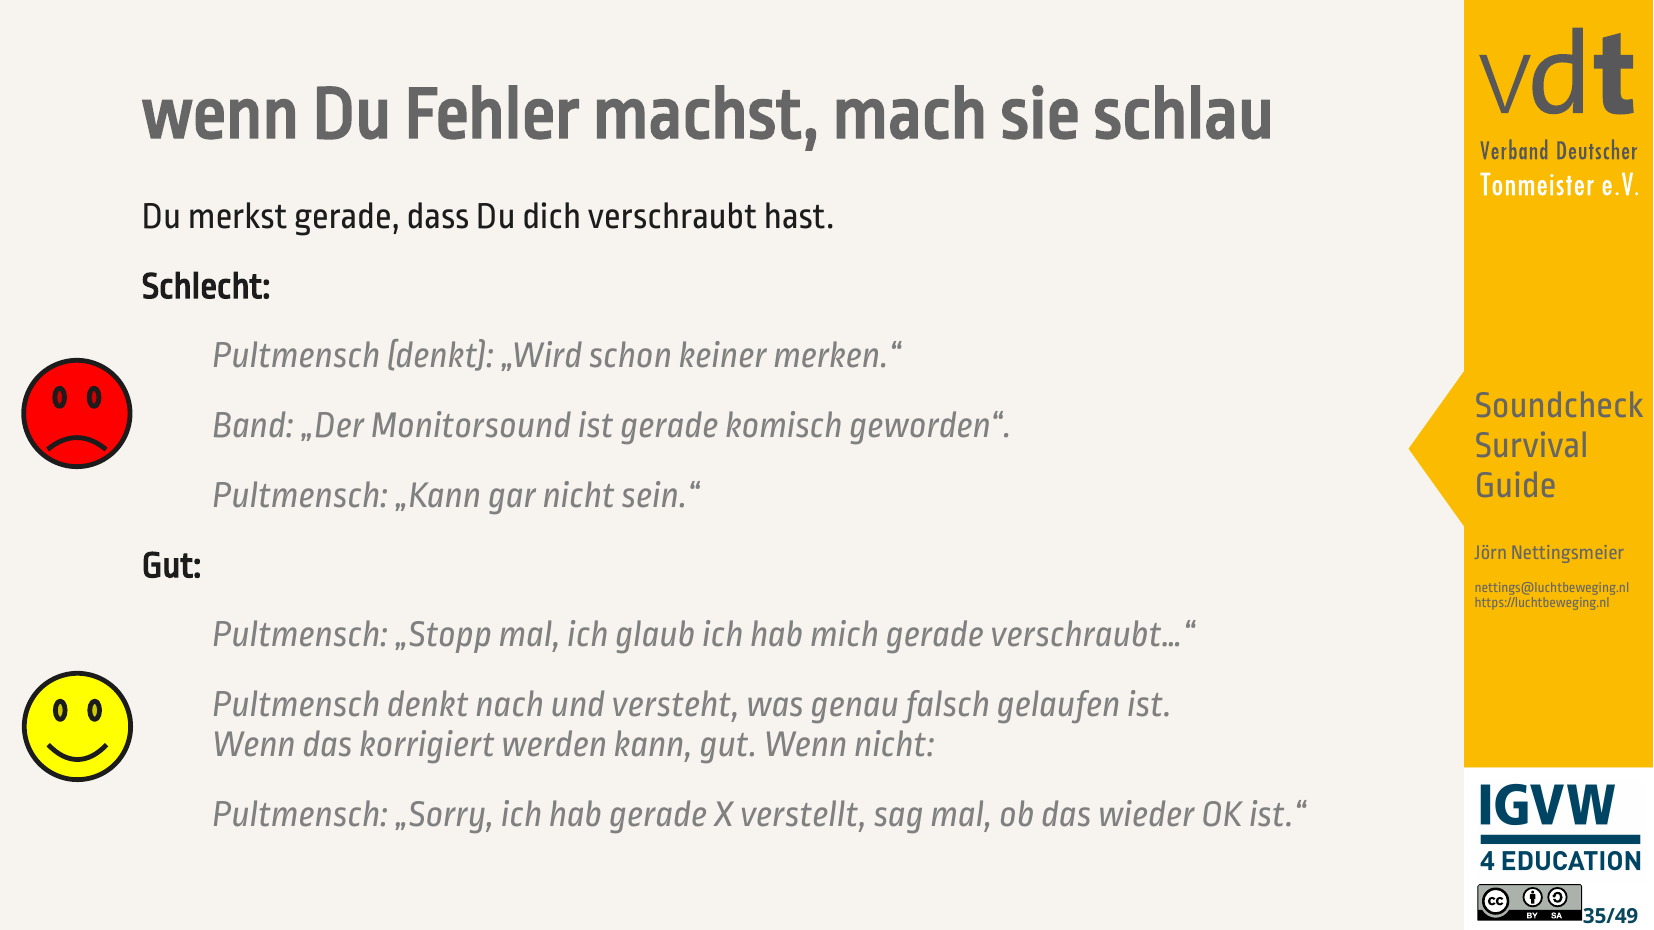

# wenn Du Fehler machst, mach sie schlau
Du merkst gerade, dass Du dich verschraubt hast.
Schlecht:
Pultmensch (denkt): „Wird schon keiner merken.“
Band: „Der Monitorsound ist gerade komisch geworden“.
Pultmensch: „Kann gar nicht sein.“
Gut:
Pultmensch: „Stopp mal, ich glaub ich hab mich gerade verschraubt…“
Pultmensch denkt nach und versteht, was genau falsch gelaufen ist.
Wenn das korrigiert werden kann, gut. Wenn nicht:
Pultmensch: „Sorry, ich hab gerade X verstellt, sag mal, ob das wieder OK ist.“